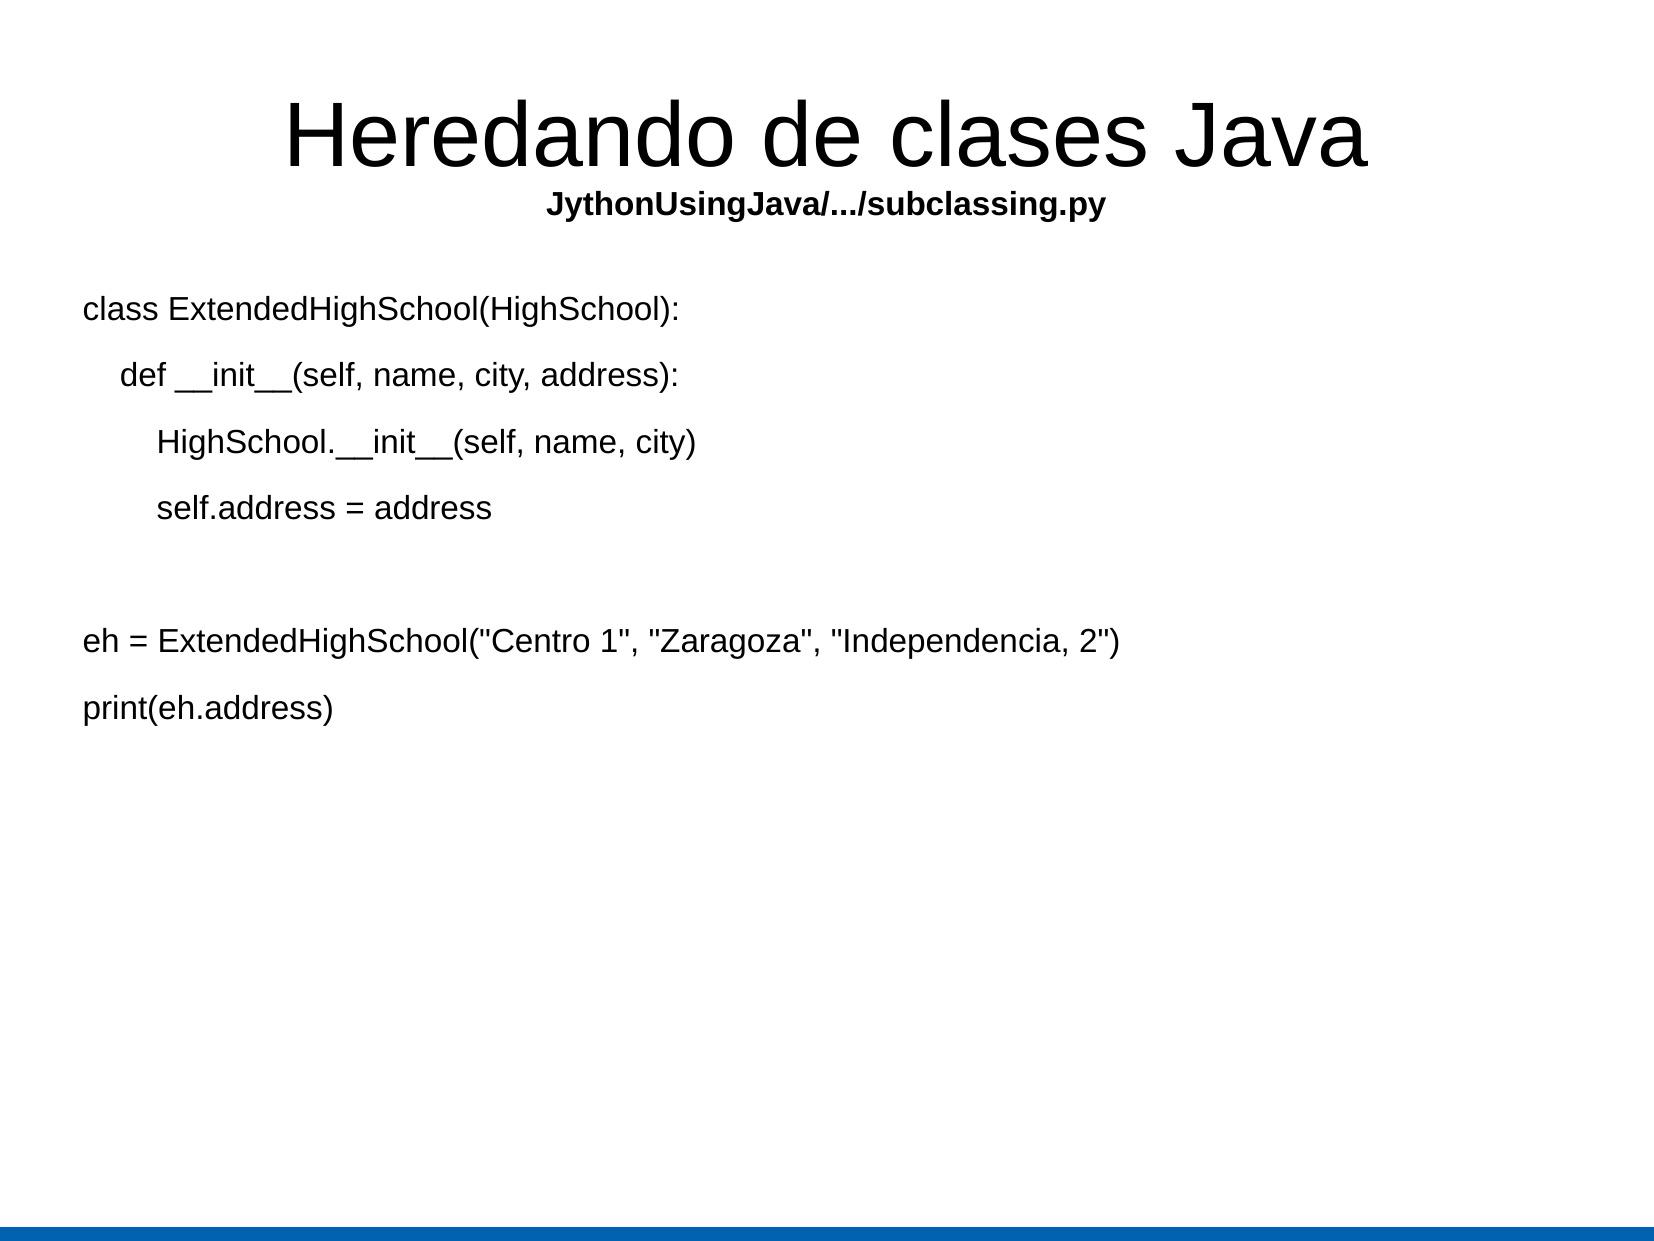

# Heredando de clases Java JythonUsingJava/.../subclassing.py
class ExtendedHighSchool(HighSchool):
 def __init__(self, name, city, address):
 HighSchool.__init__(self, name, city)
 self.address = address
eh = ExtendedHighSchool("Centro 1", "Zaragoza", "Independencia, 2")
print(eh.address)